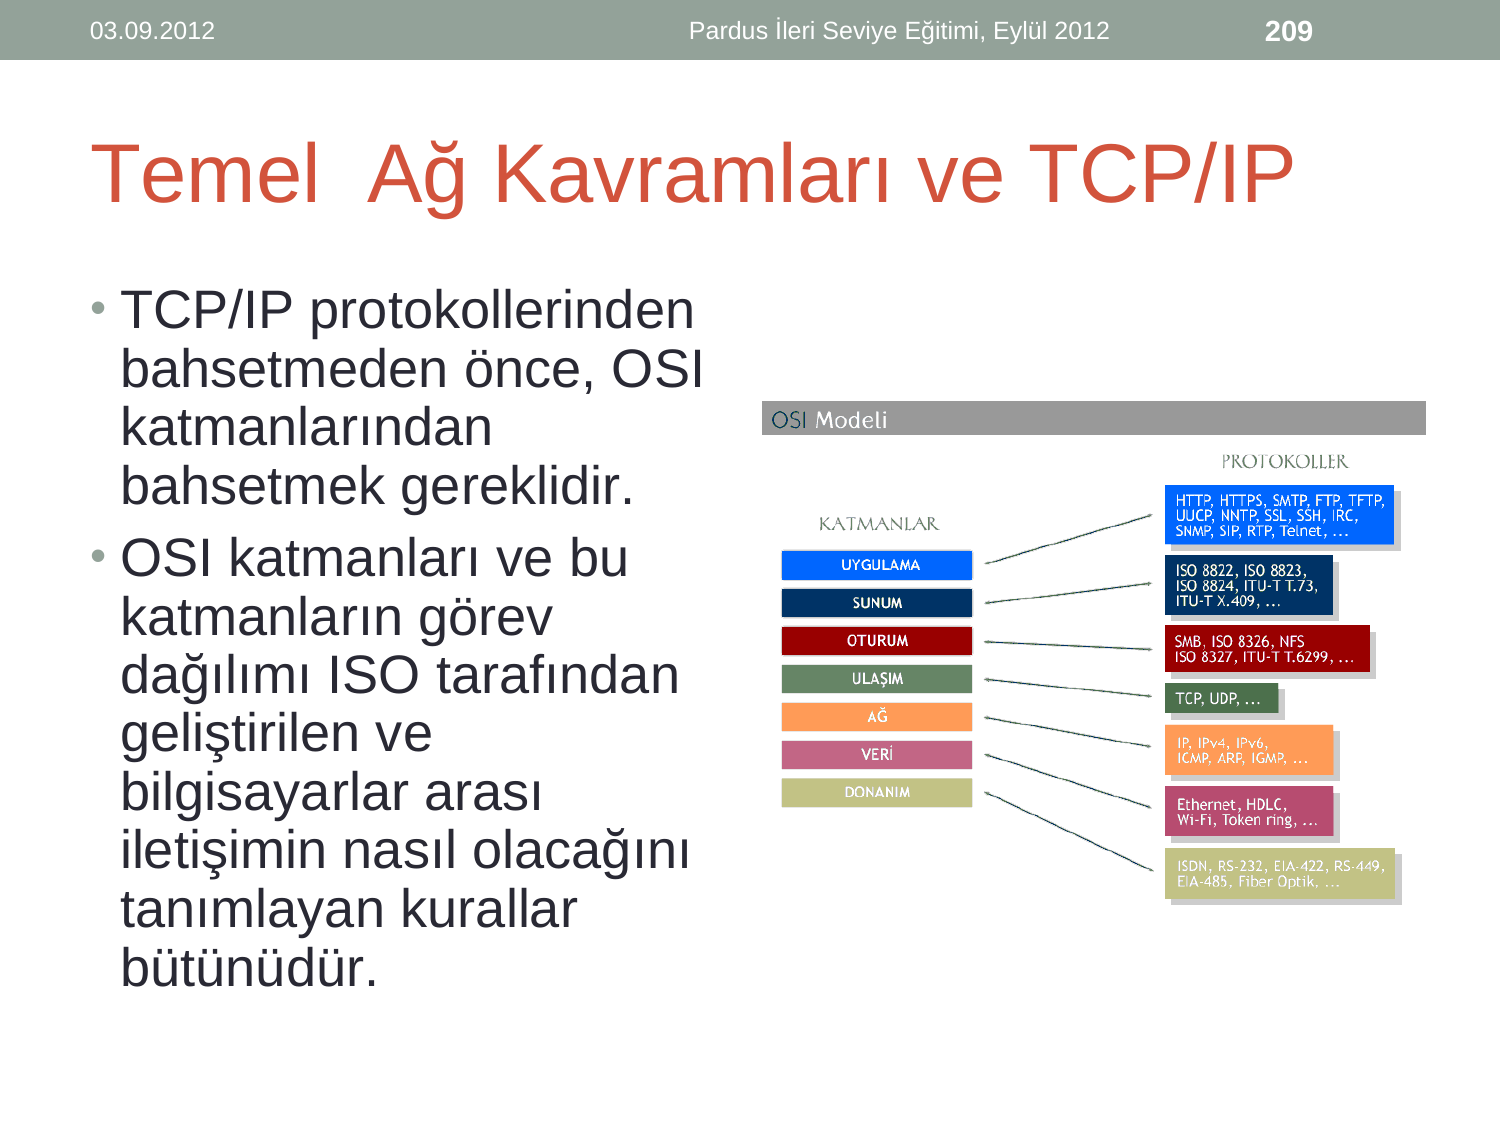

03.09.2012
Pardus İleri Seviye Eğitimi, Eylül 2012
# Temel Ağ Kavramları ve TCP/IP
TCP/IP protokollerinden bahsetmeden önce, OSI katmanlarından bahsetmek gereklidir.
OSI katmanları ve bu katmanların görev dağılımı ISO tarafından geliştirilen ve bilgisayarlar arası iletişimin nasıl olacağını tanımlayan kurallar bütünüdür.